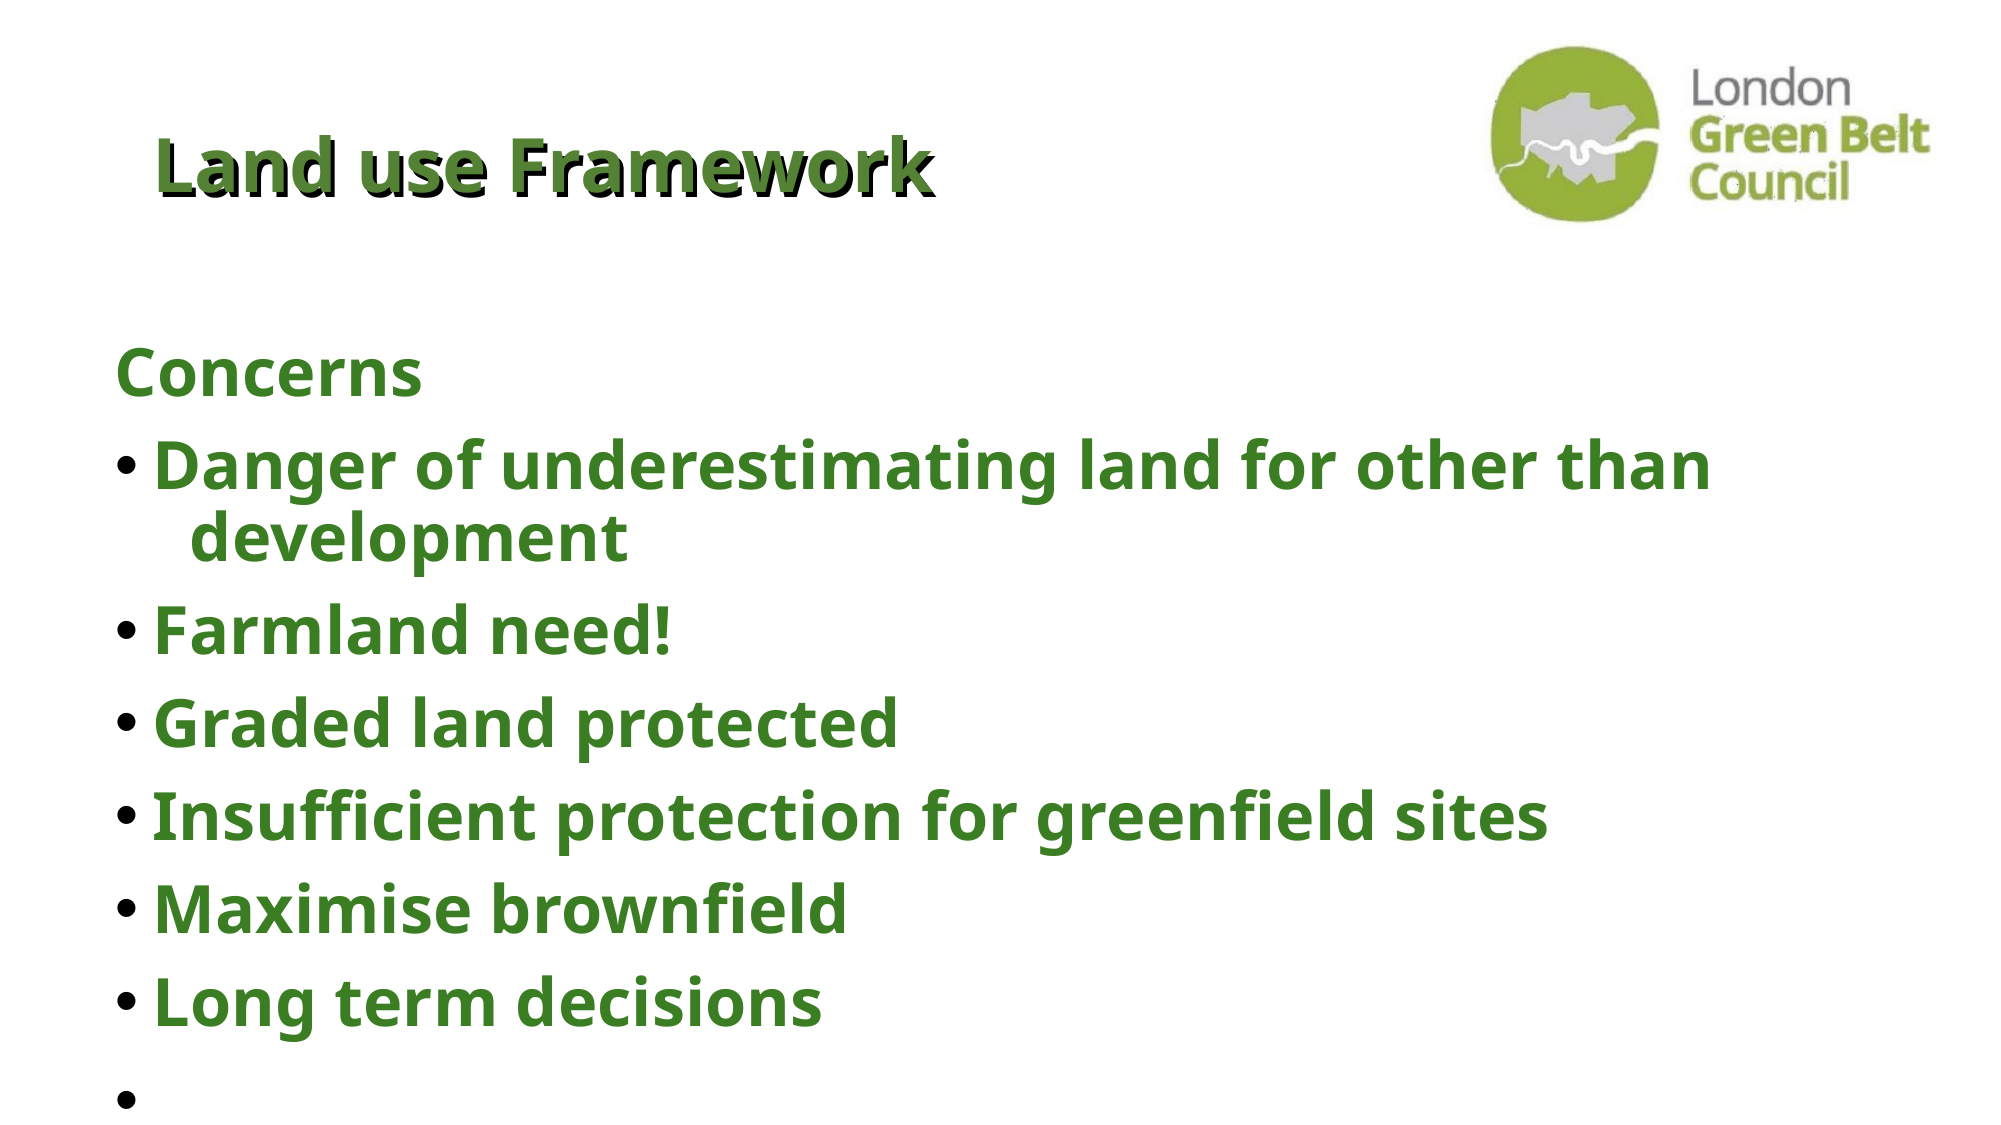

# Land use Framework
Concerns
Danger of underestimating land for other than development
Farmland need!
Graded land protected
Insufficient protection for greenfield sites
Maximise brownfield
Long term decisions